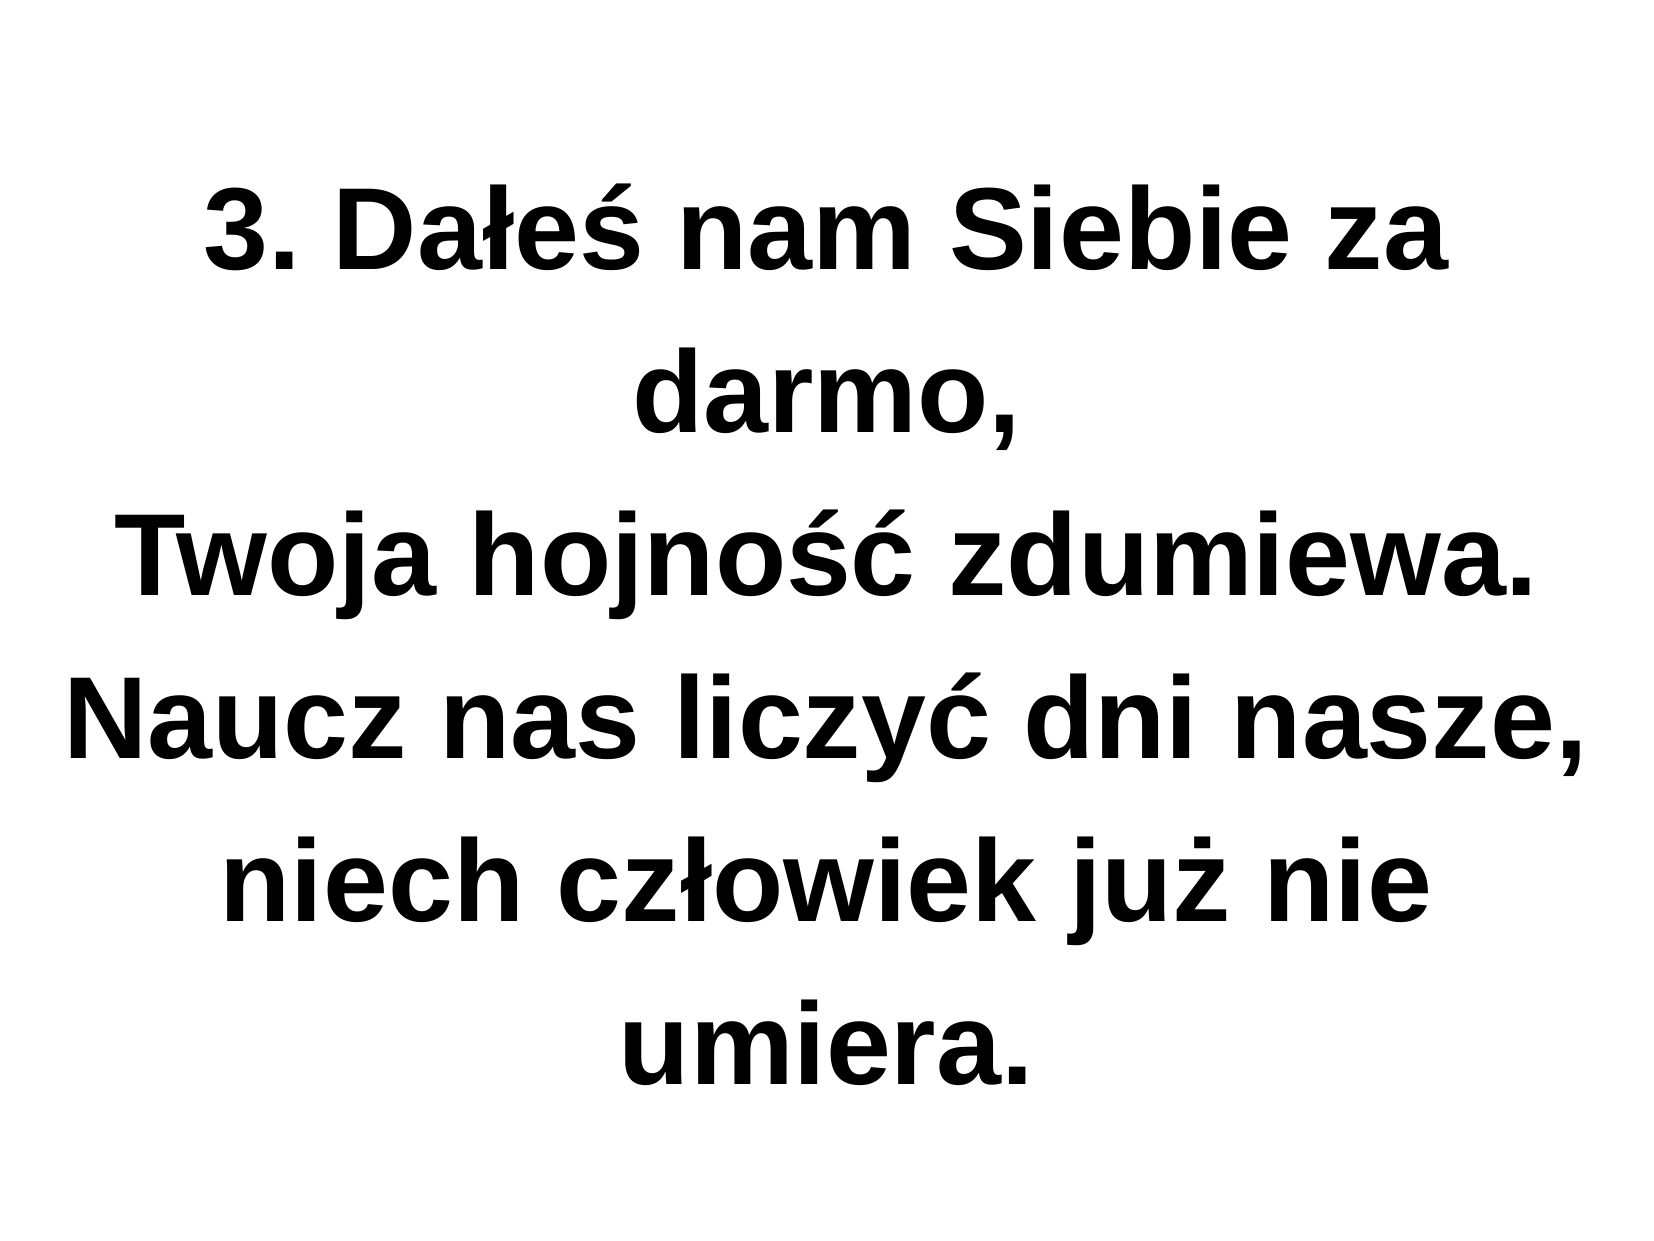

# 3. Dałeś nam Siebie za darmo,
Twoja hojność zdumiewa.
Naucz nas liczyć dni nasze,
niech człowiek już nie umiera.